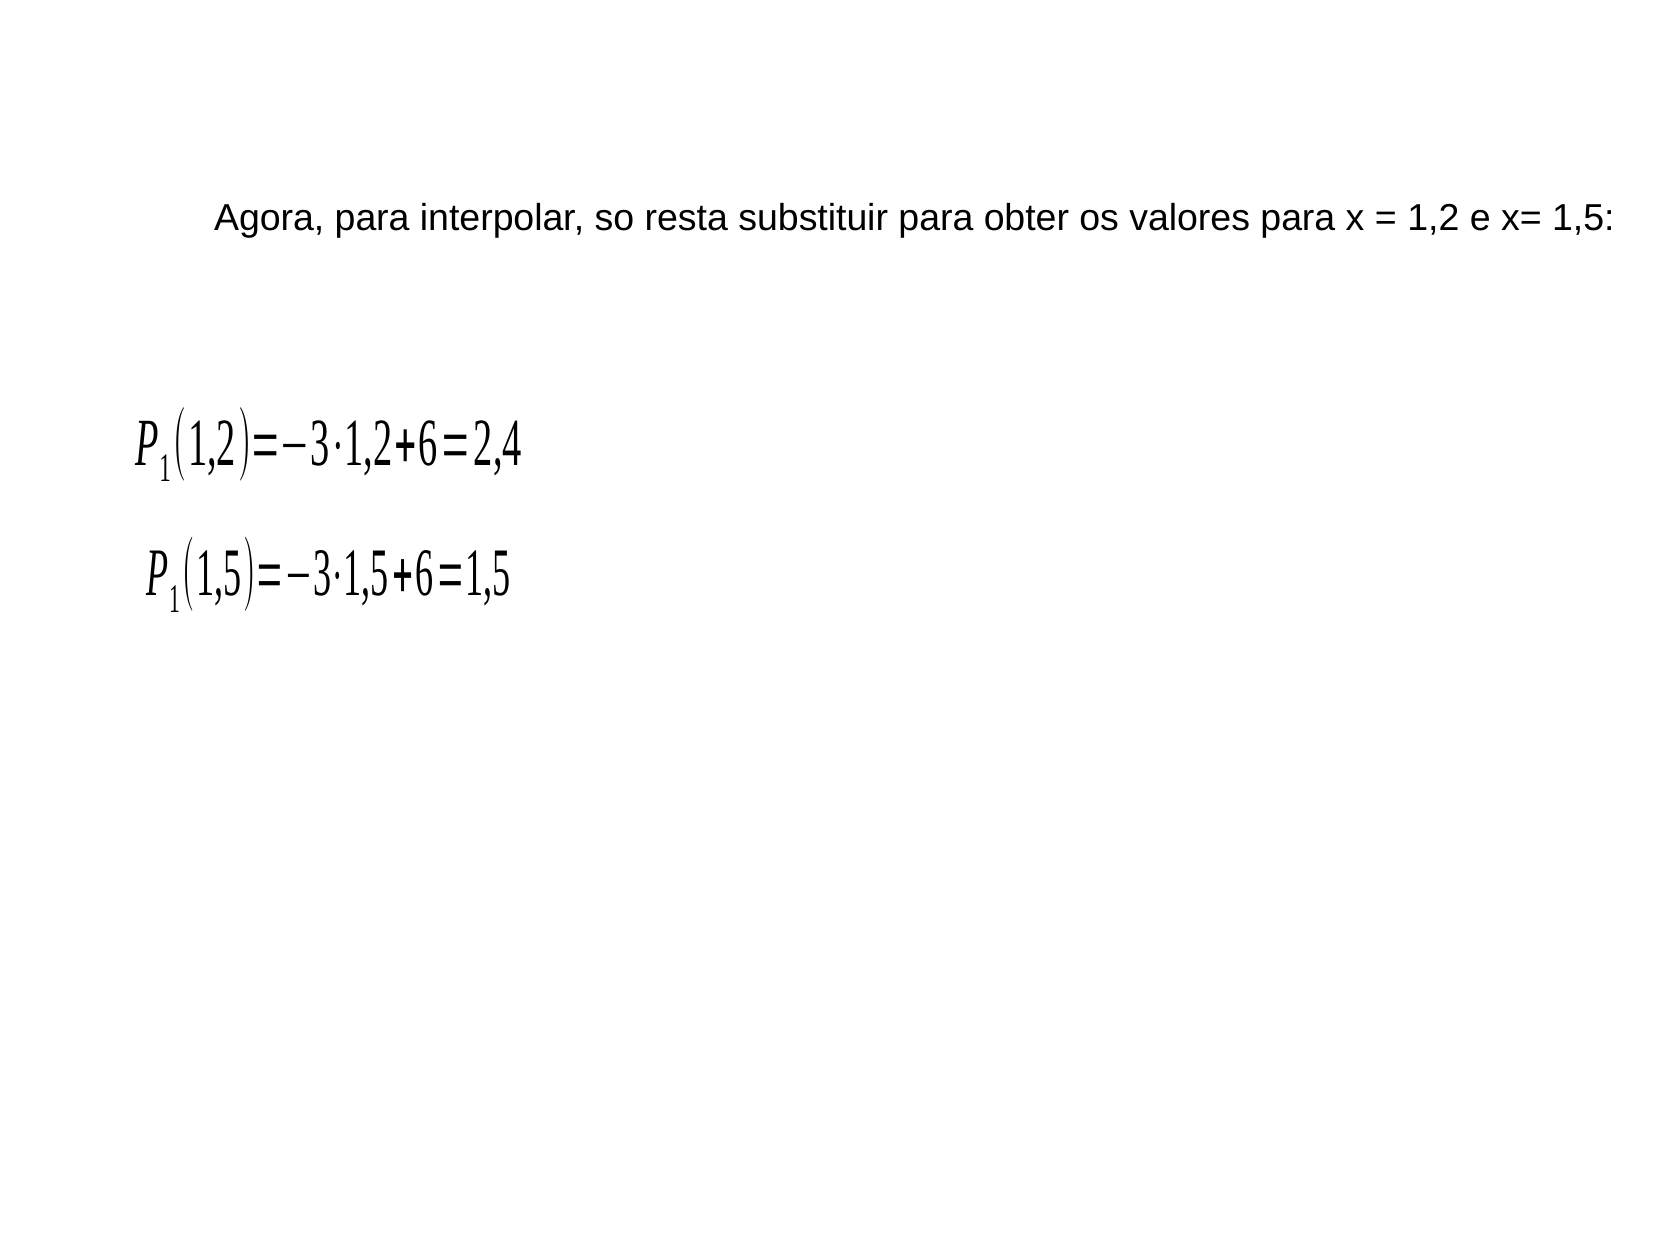

Agora, para interpolar, so resta substituir para obter os valores para x = 1,2 e x= 1,5: